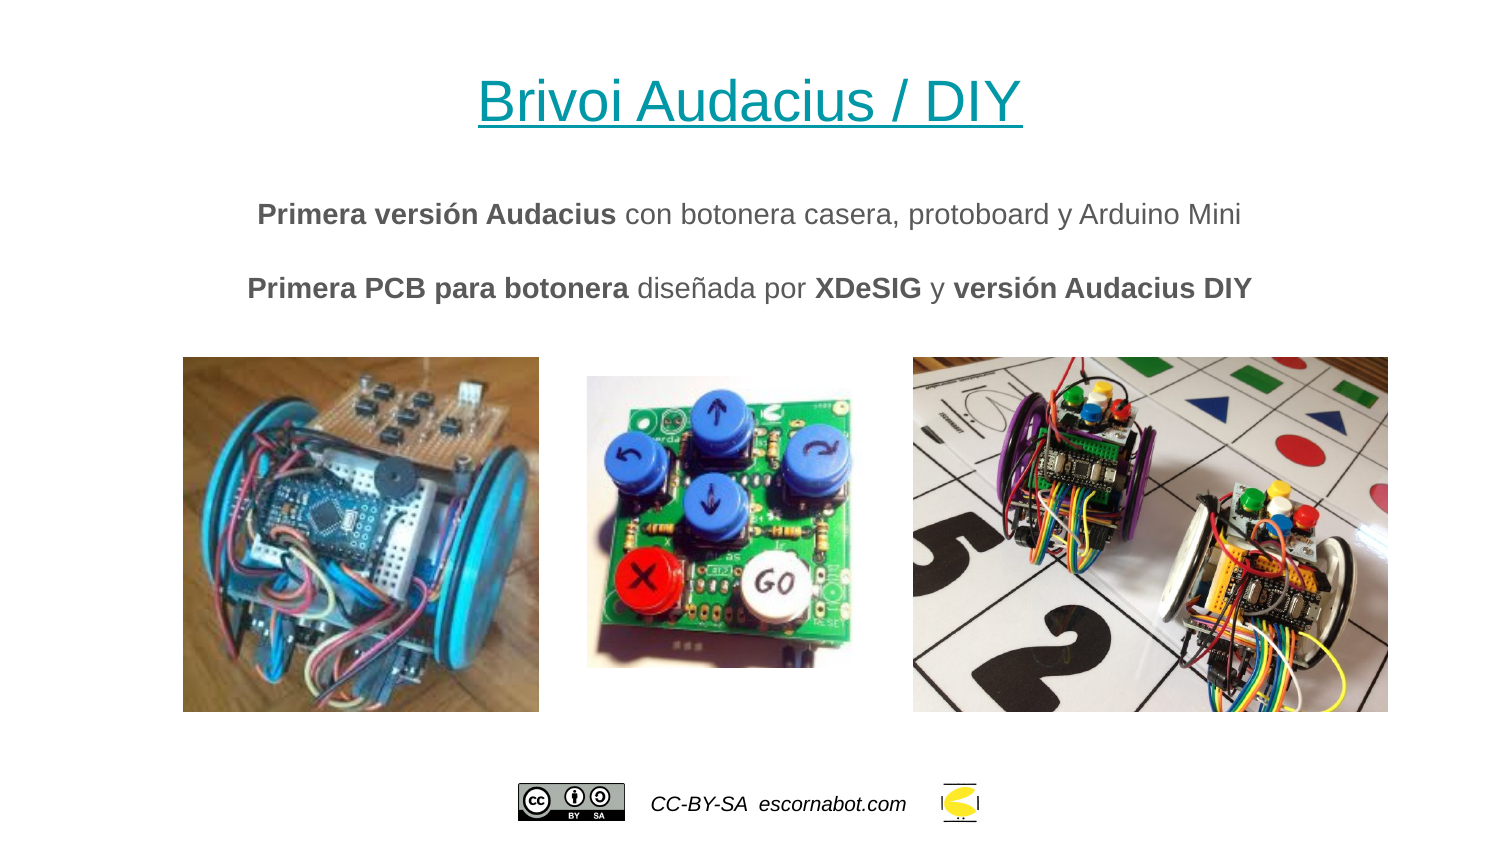

# Brivoi Audacius / DIY
Primera versión Audacius con botonera casera, protoboard y Arduino Mini
Primera PCB para botonera diseñada por XDeSIG y versión Audacius DIY
CC-BY-SA escornabot.com